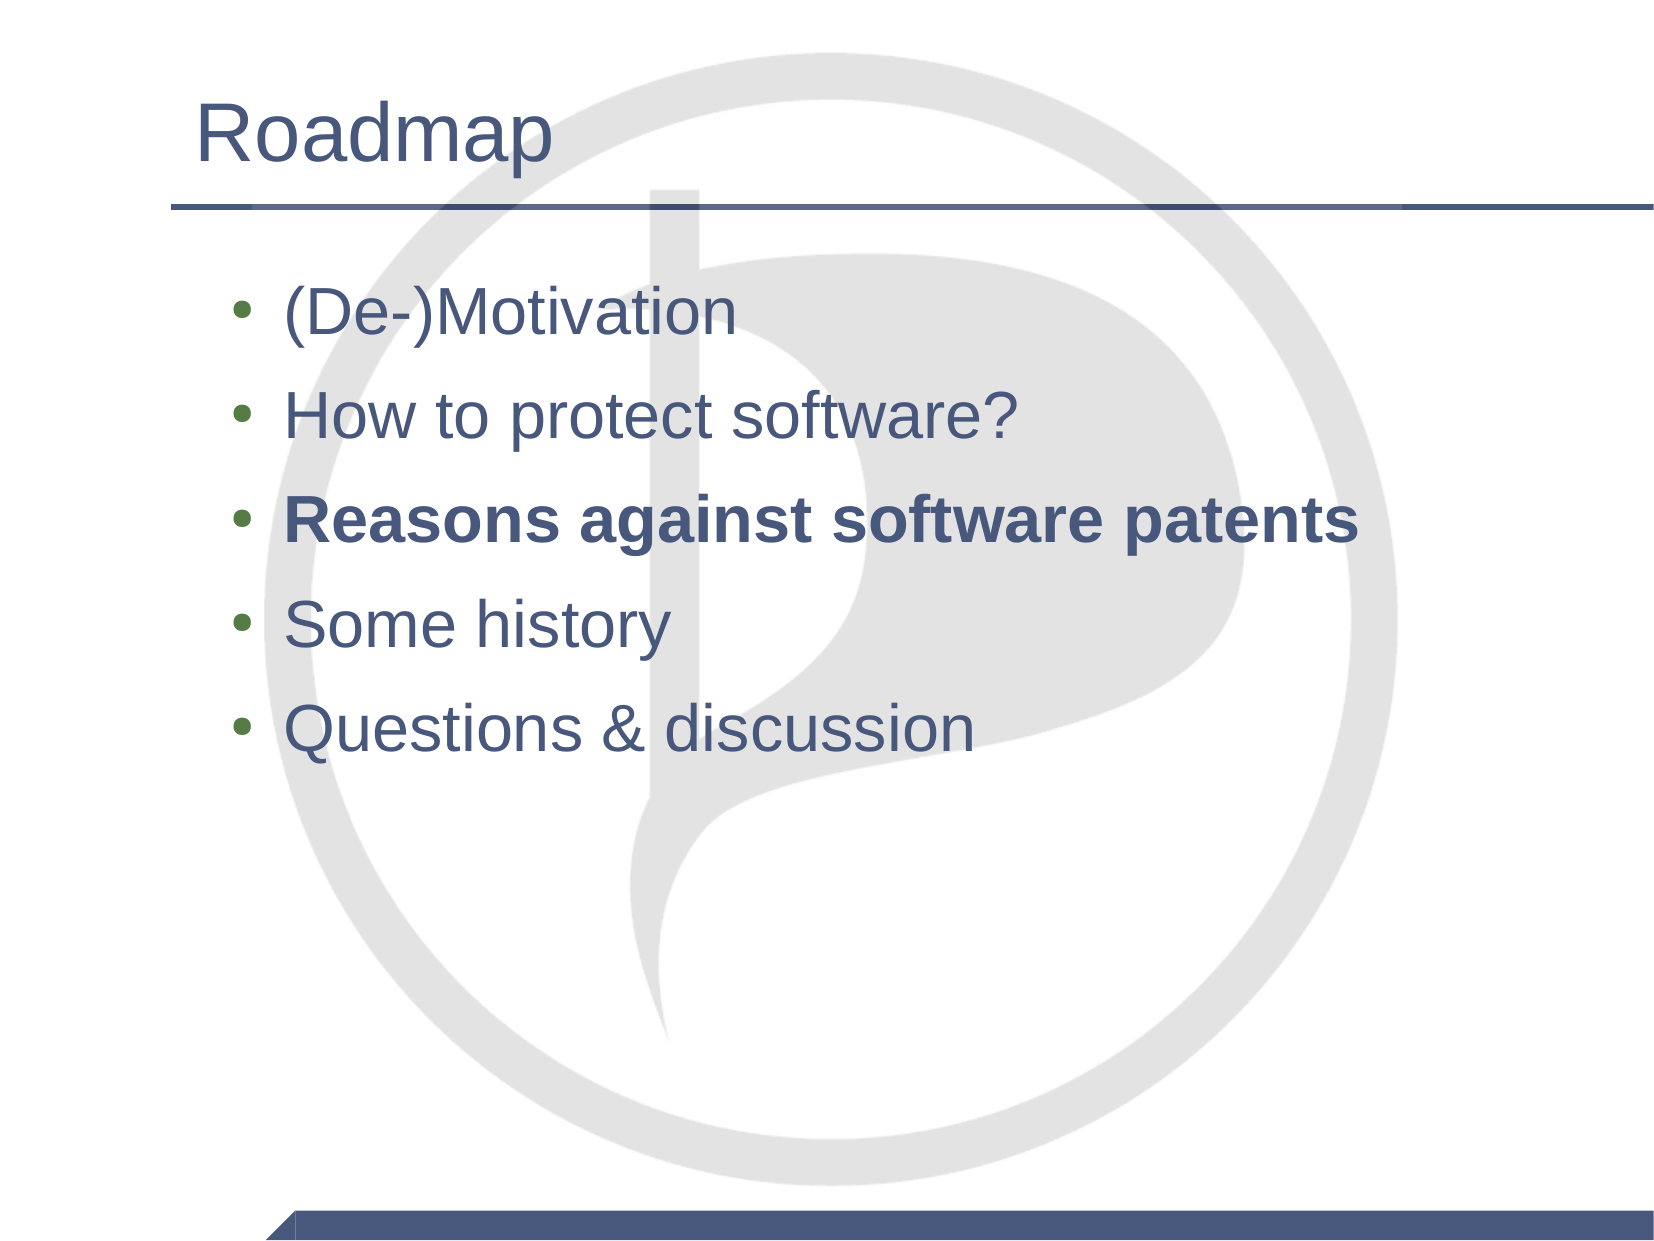

# Roadmap
(De-)Motivation
How to protect software?
Reasons against software patents
Some history
Questions & discussion